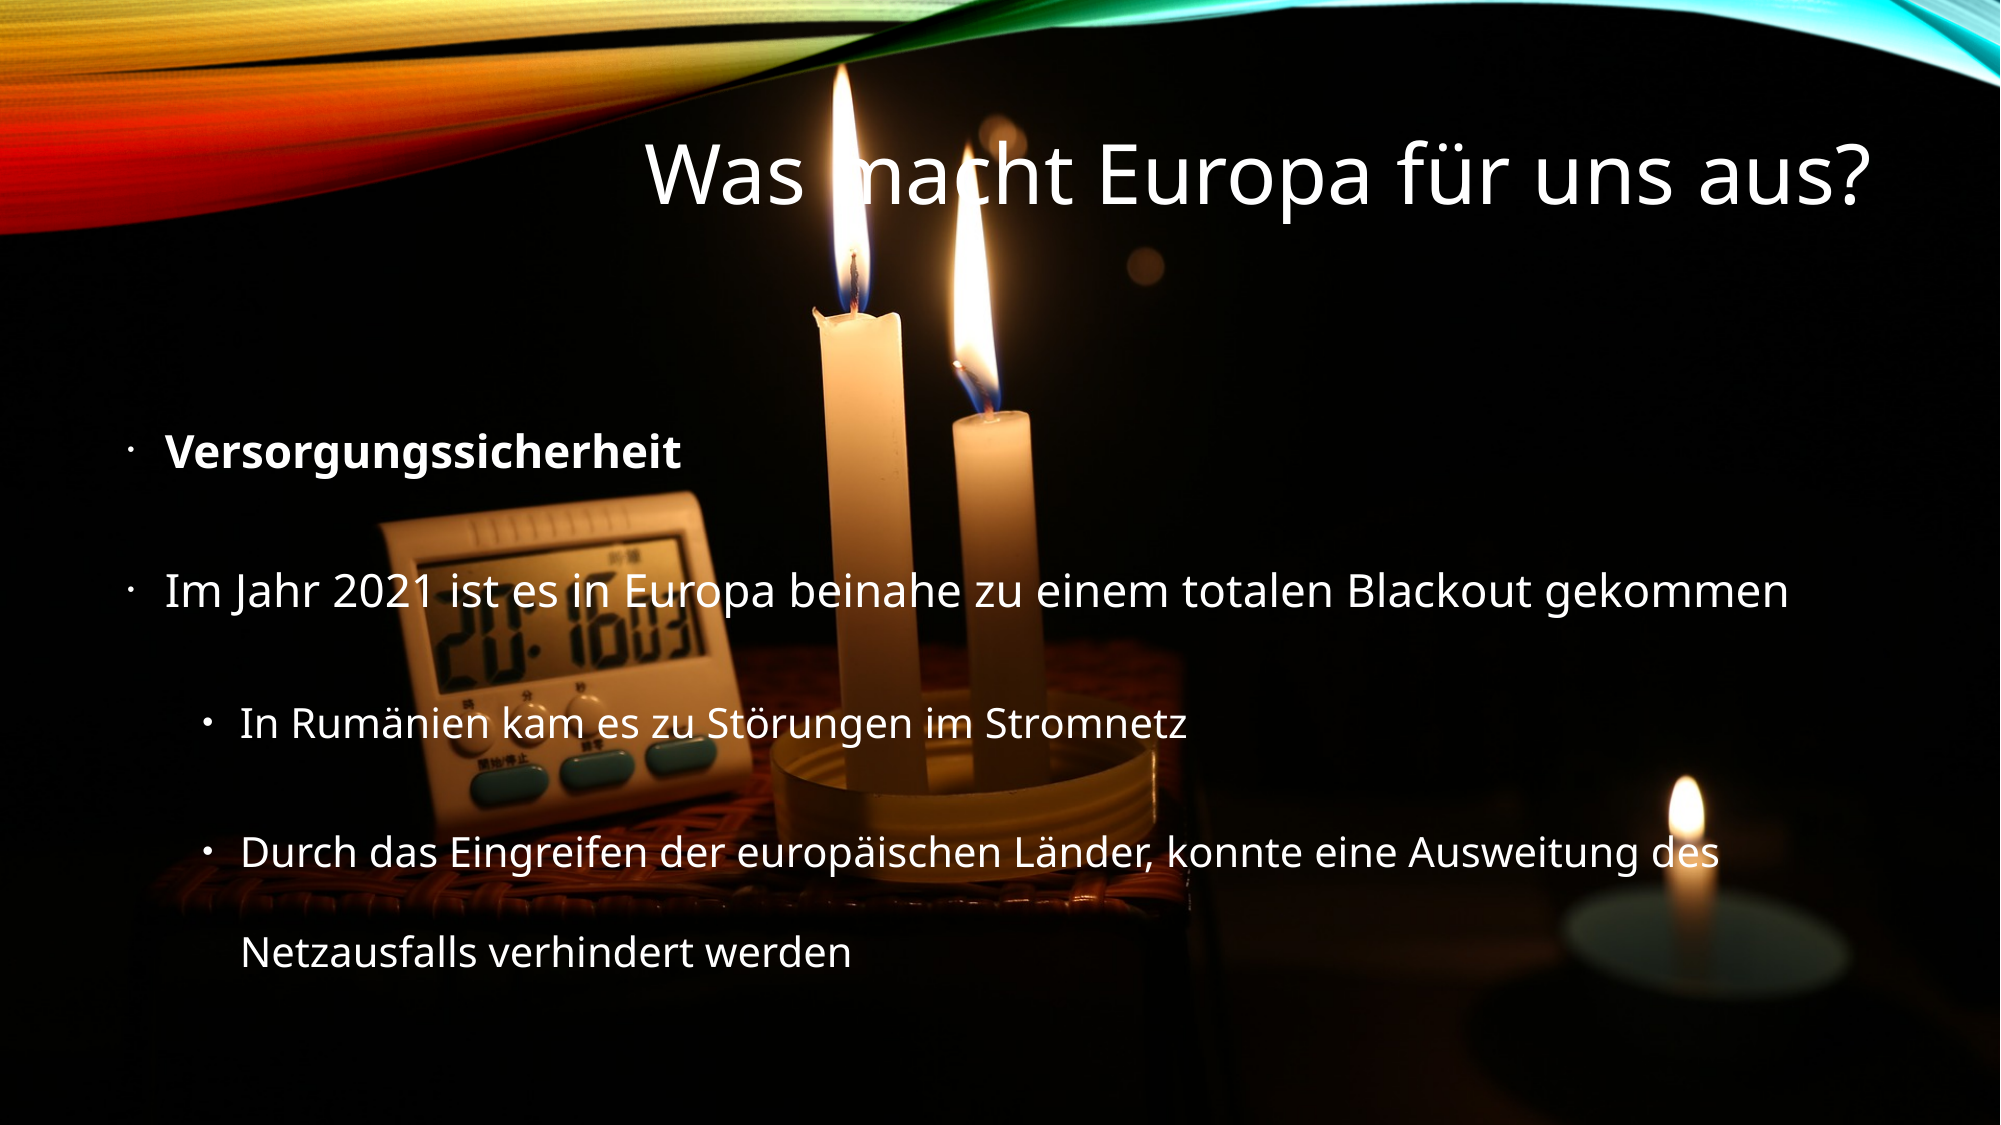

# Was macht Europa für uns aus?
Versorgungssicherheit
Im Jahr 2021 ist es in Europa beinahe zu einem totalen Blackout gekommen
In Rumänien kam es zu Störungen im Stromnetz
Durch das Eingreifen der europäischen Länder, konnte eine Ausweitung des Netzausfalls verhindert werden